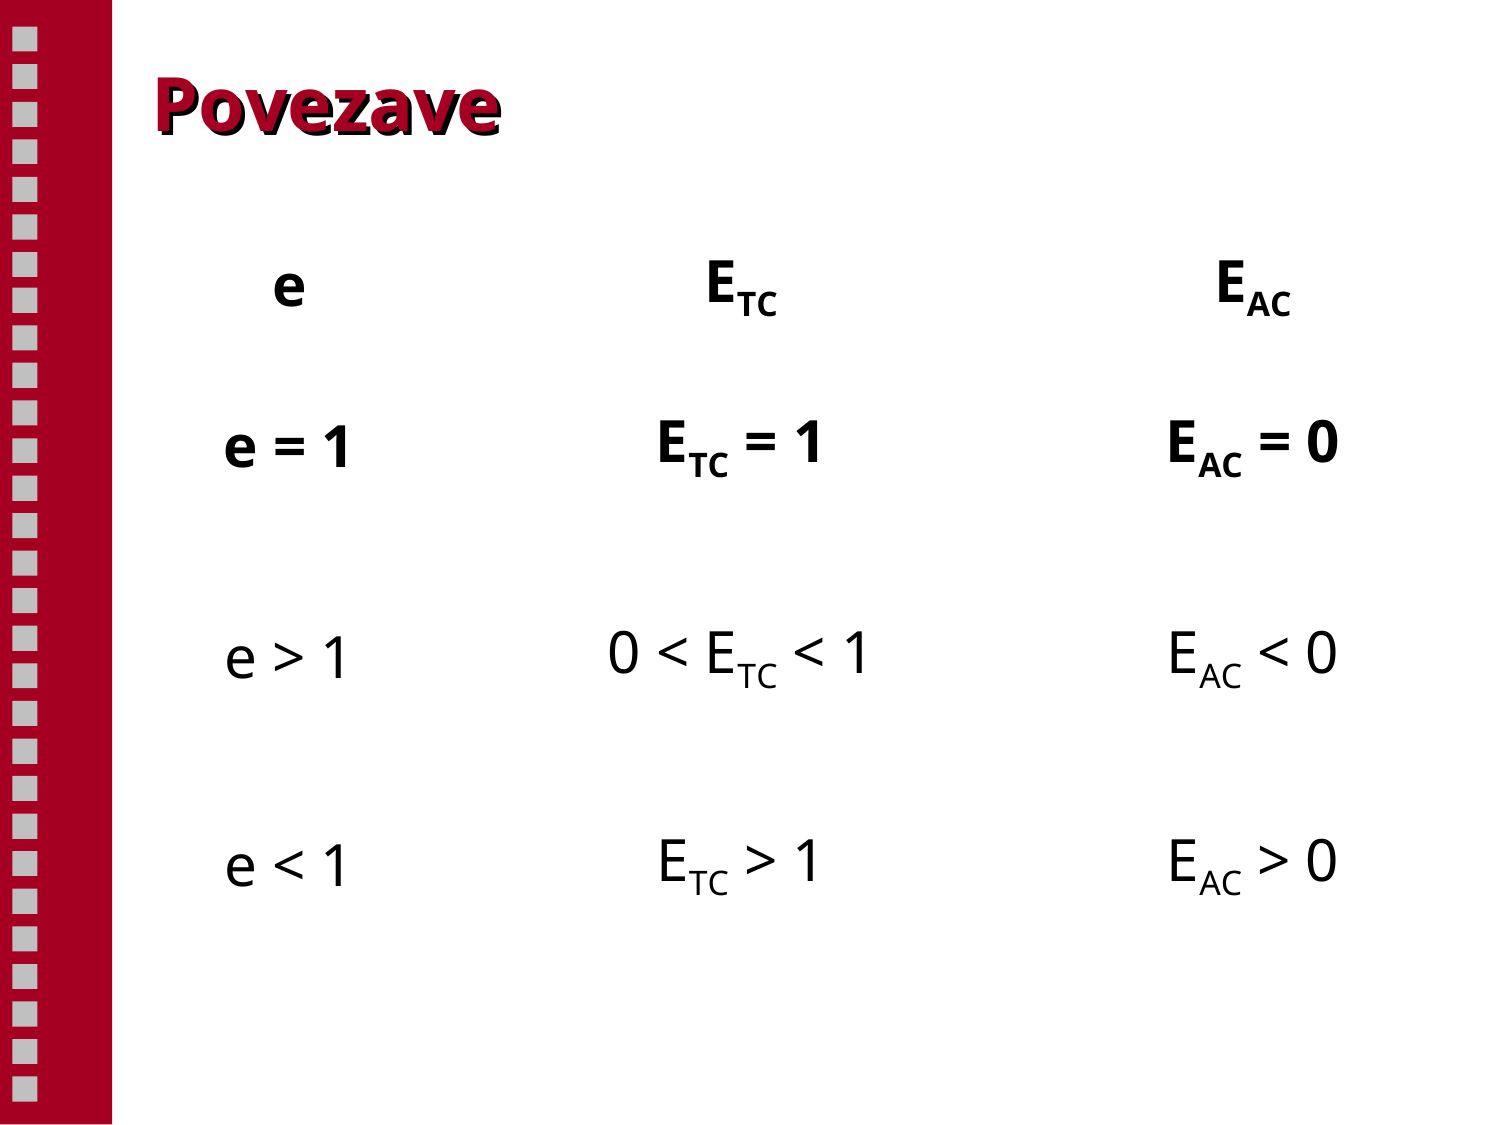

# Povezave
| e | ETC | EAC |
| --- | --- | --- |
| e = 1 | ETC = 1 | EAC = 0 |
| e > 1 | 0 < ETC < 1 | EAC < 0 |
| e < 1 | ETC > 1 | EAC > 0 |